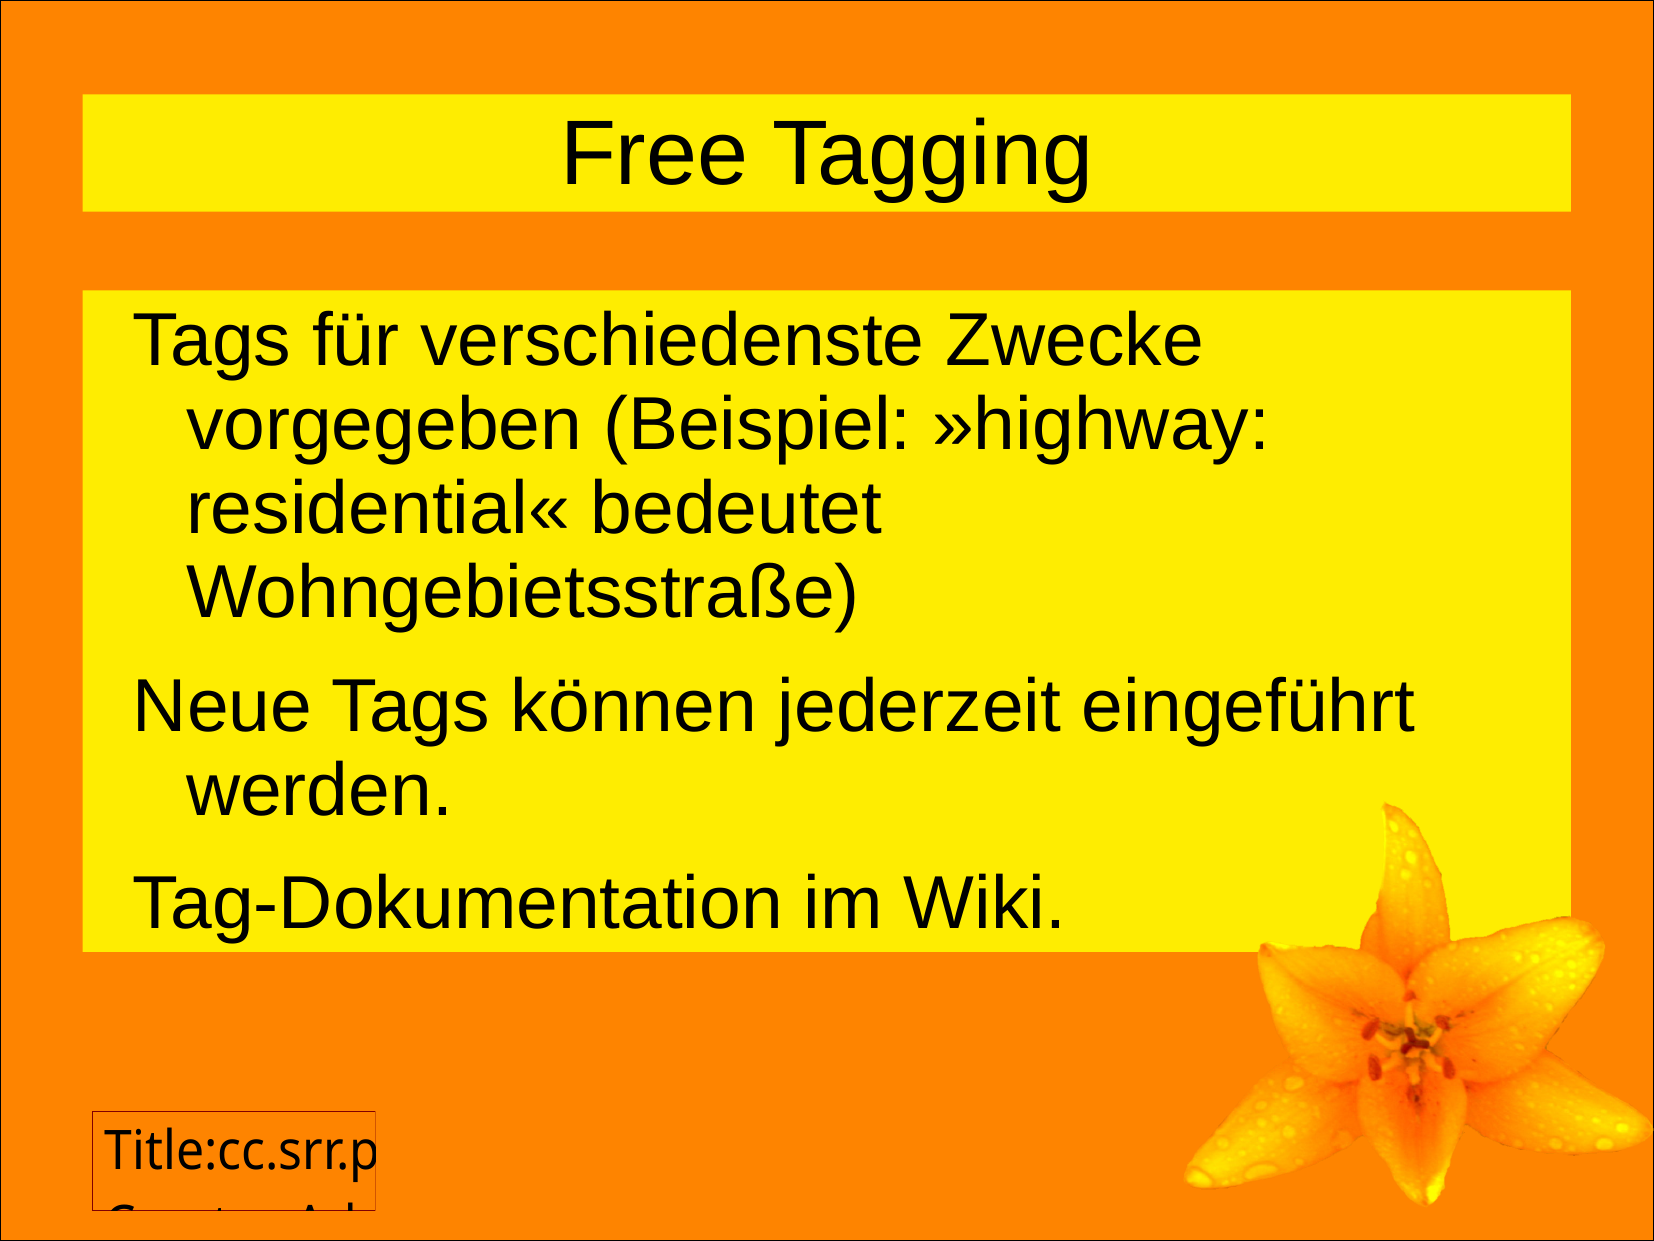

Free Tagging
Tags für verschiedenste Zwecke vorgegeben (Beispiel: »highway: residential« bedeutet Wohngebietsstraße)
Neue Tags können jederzeit eingeführt werden.
Tag-Dokumentation im Wiki.